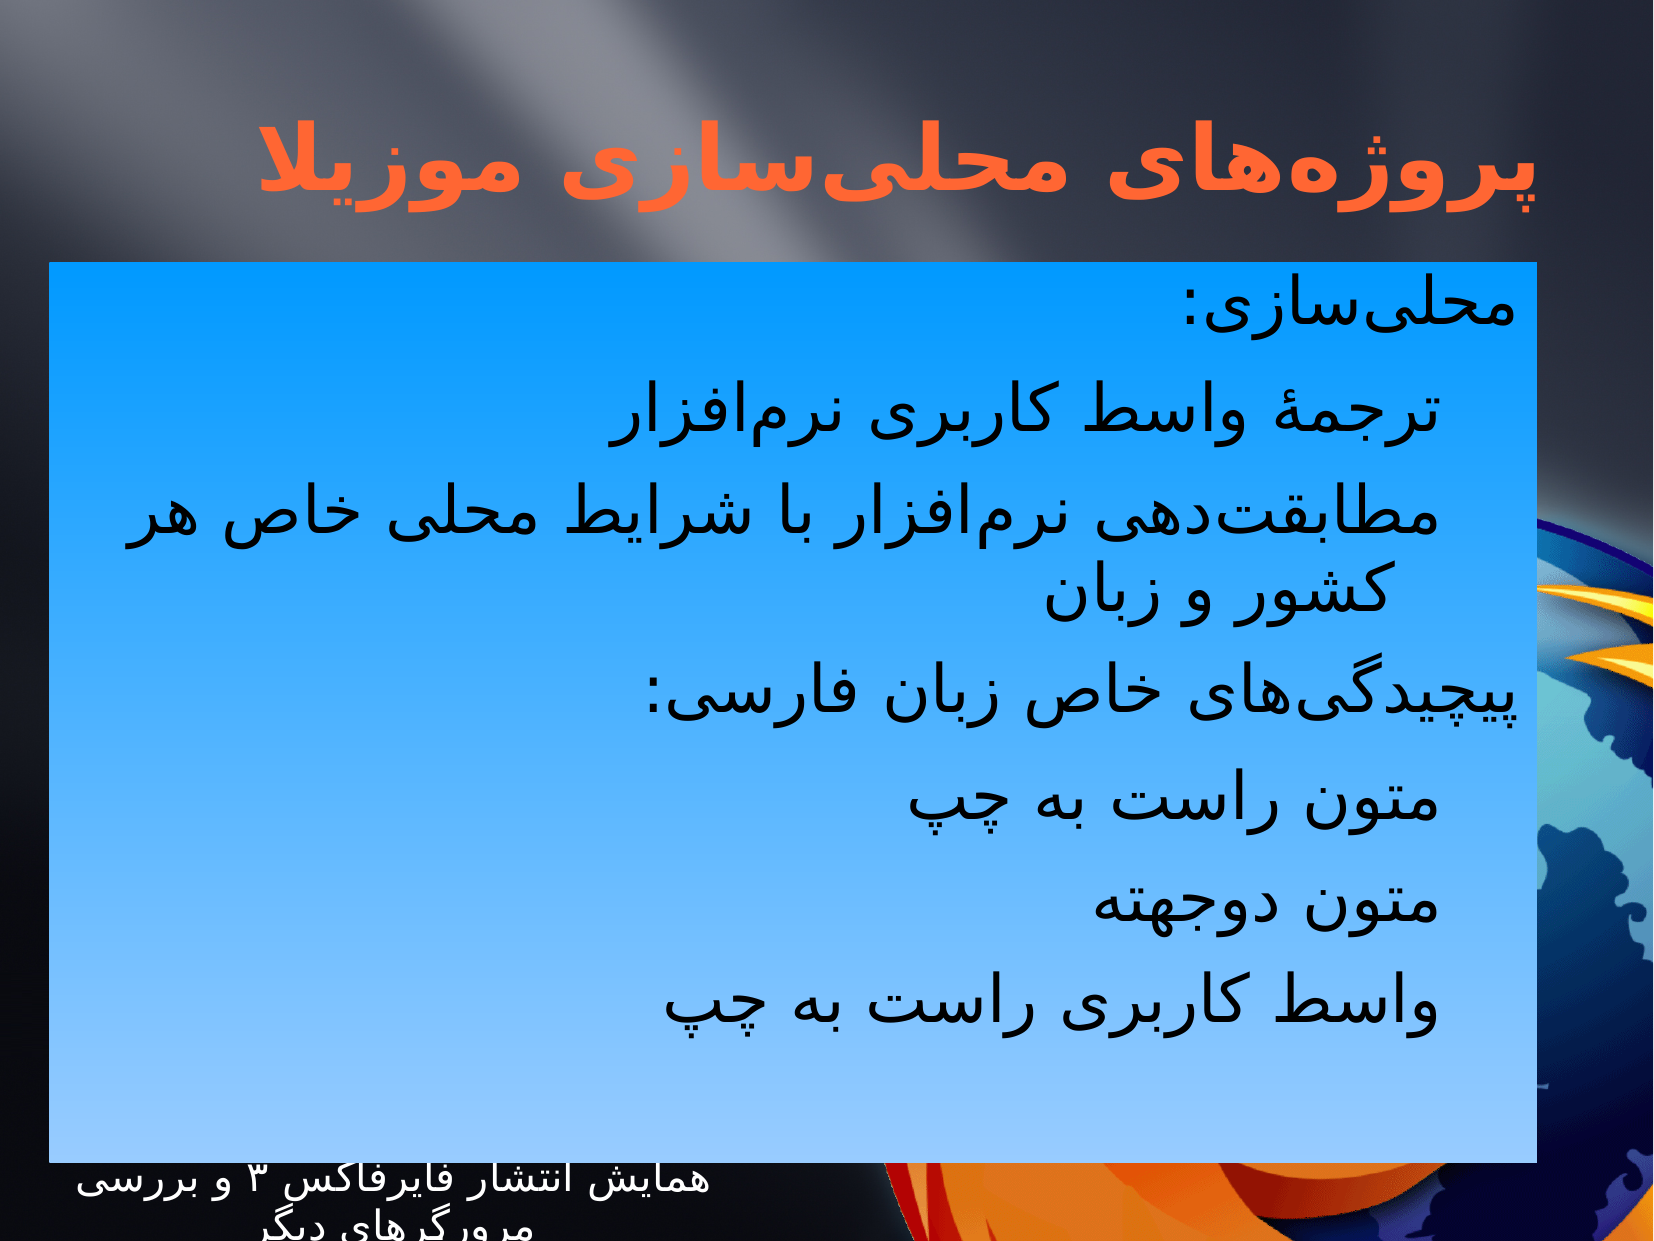

# پروژه‌های محلی‌سازی موزیلا
محلی‌سازی:
ترجمهٔ واسط کاربری نرم‌افزار
مطابقت‌دهی نرم‌افزار با شرایط محلی خاص هر کشور و زبان
پیچیدگی‌های خاص زبان فارسی:
متون راست به چپ
متون دوجهته
واسط کاربری راست به چپ